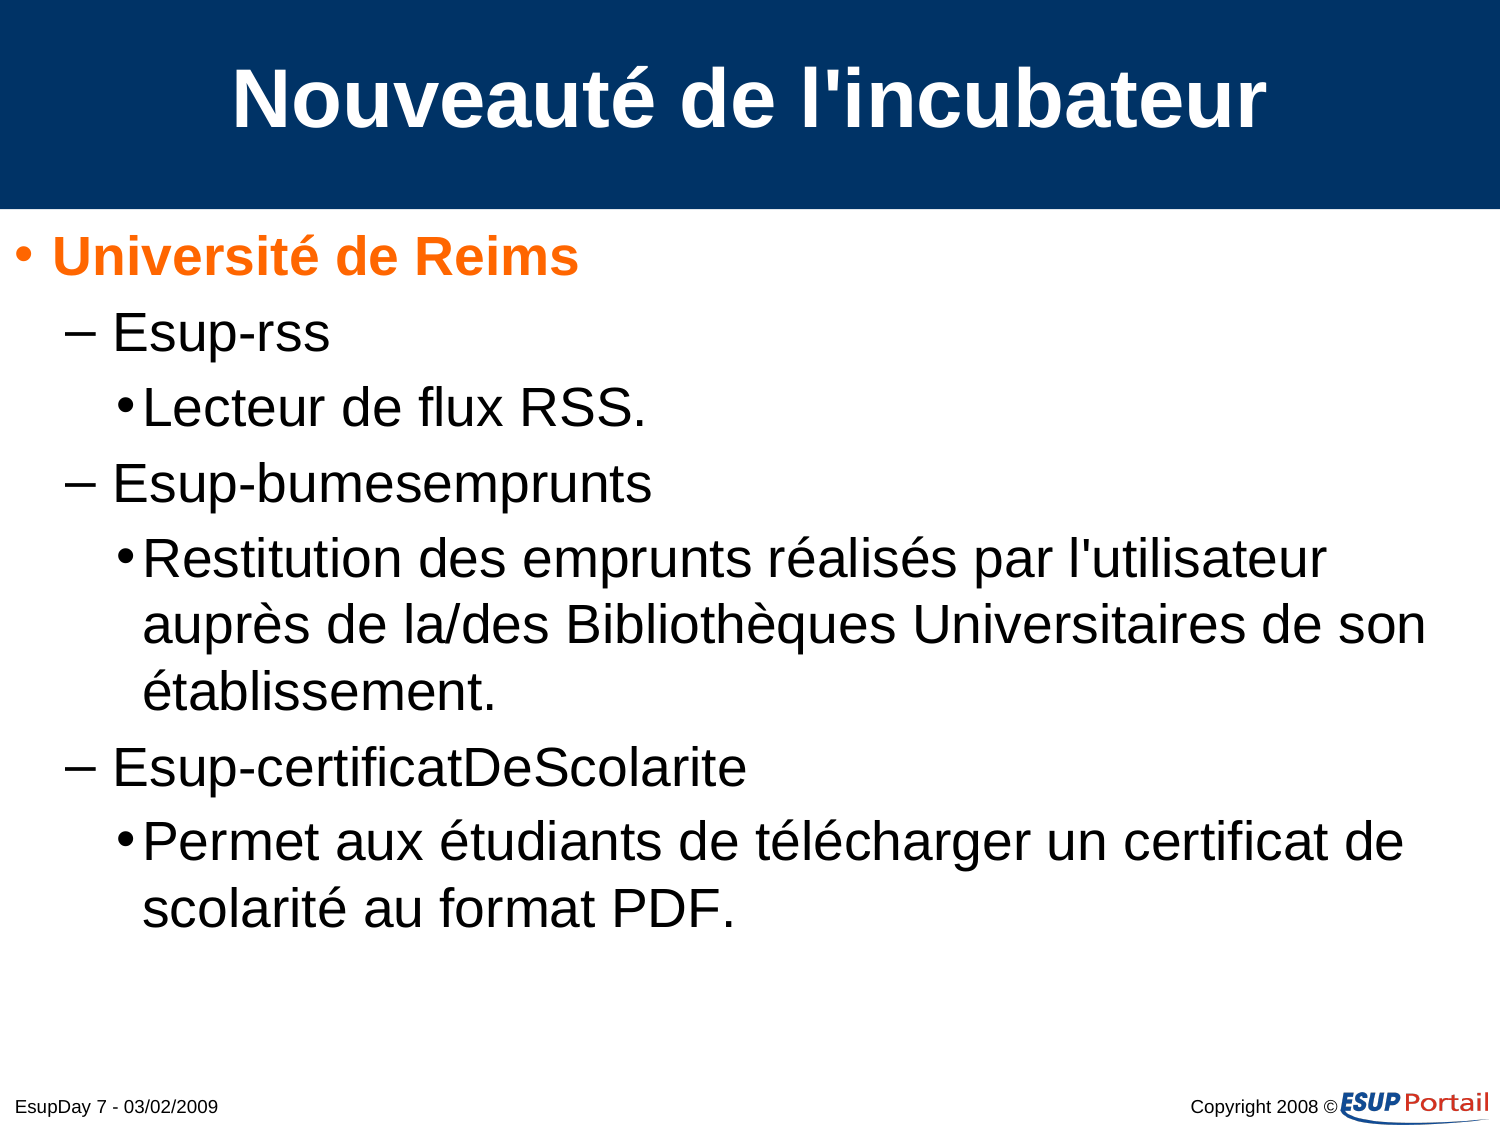

# Nouveauté de l'incubateur
Université de Reims
 Esup-rss
Lecteur de flux RSS.
 Esup-bumesemprunts
Restitution des emprunts réalisés par l'utilisateur auprès de la/des Bibliothèques Universitaires de son établissement.
 Esup-certificatDeScolarite
Permet aux étudiants de télécharger un certificat de scolarité au format PDF.
EsupDay 7 - 03/02/2009